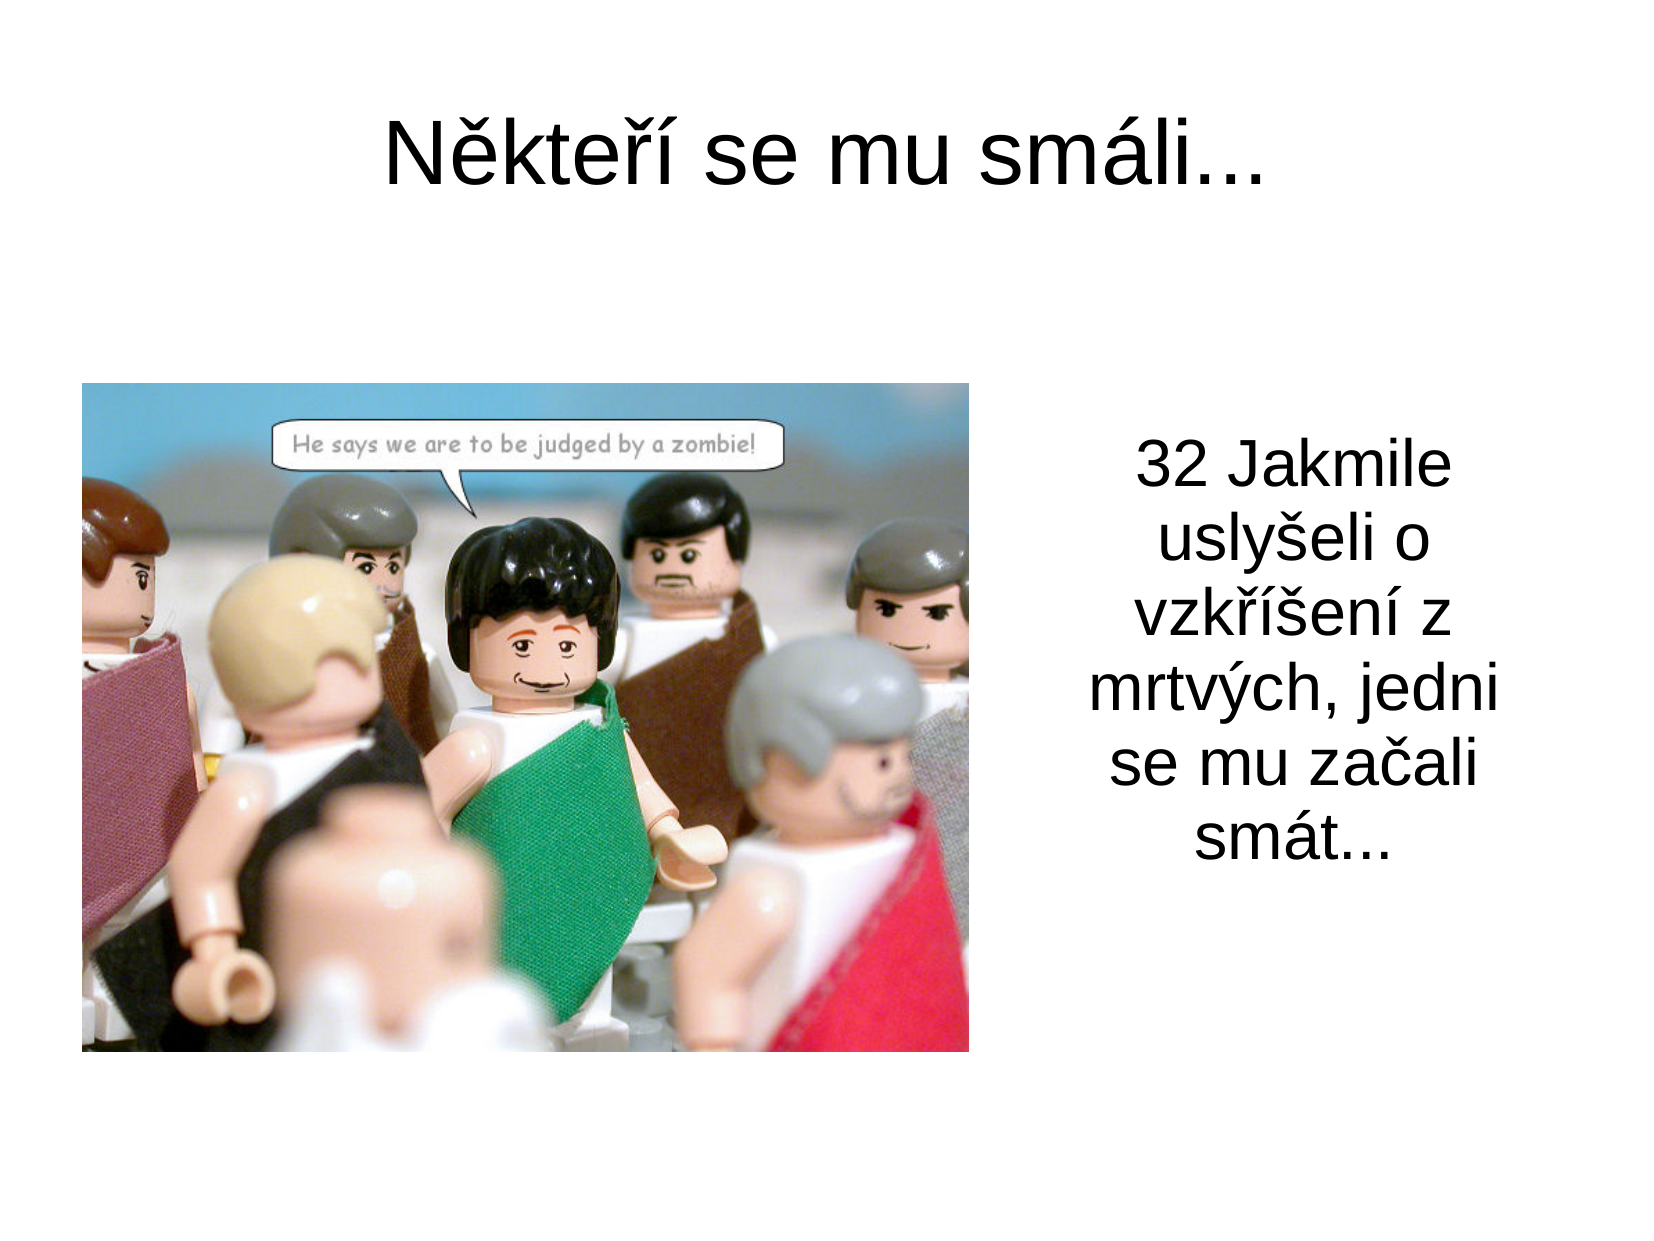

# Někteří se mu smáli...
32 Jakmile uslyšeli o vzkříšení z mrtvých, jedni se mu začali smát...